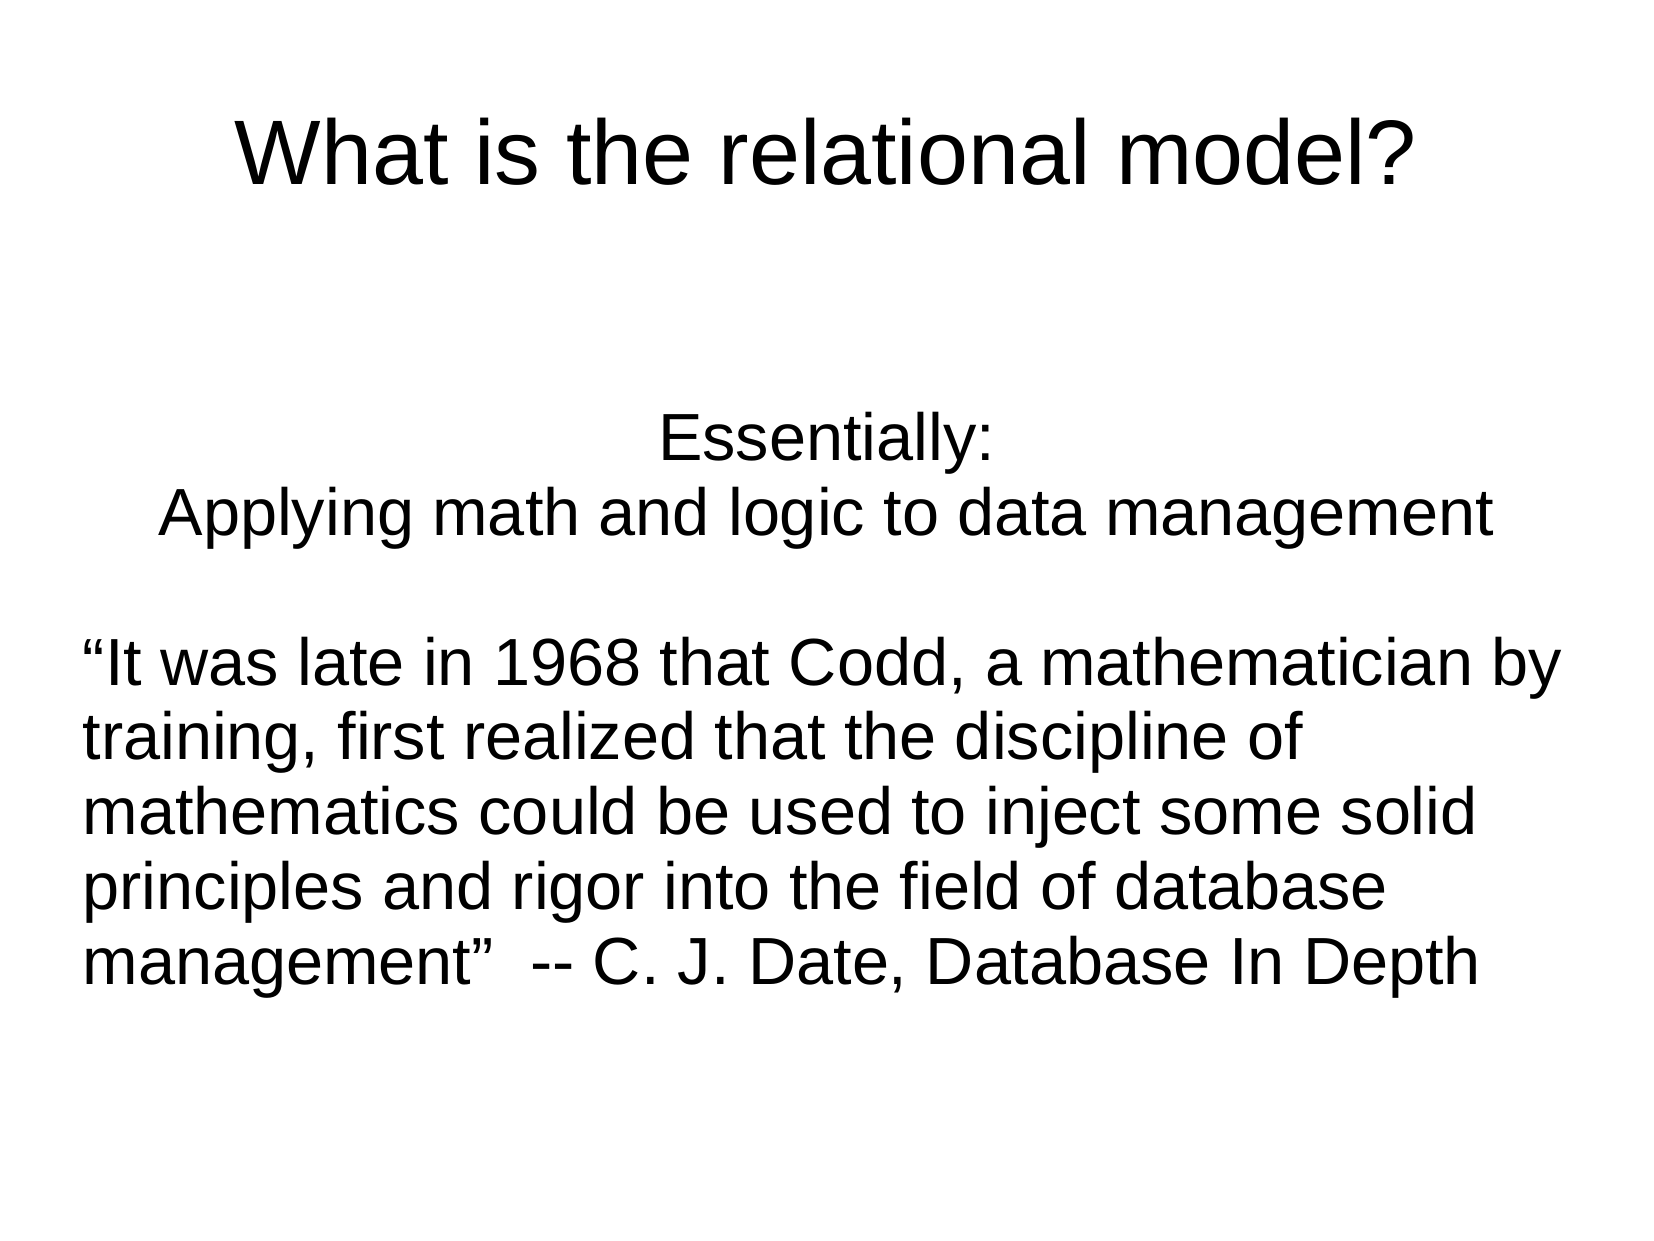

# What is the relational model?
Essentially:
Applying math and logic to data management
“It was late in 1968 that Codd, a mathematician by training, first realized that the discipline of mathematics could be used to inject some solid principles and rigor into the field of database management” -- C. J. Date, Database In Depth